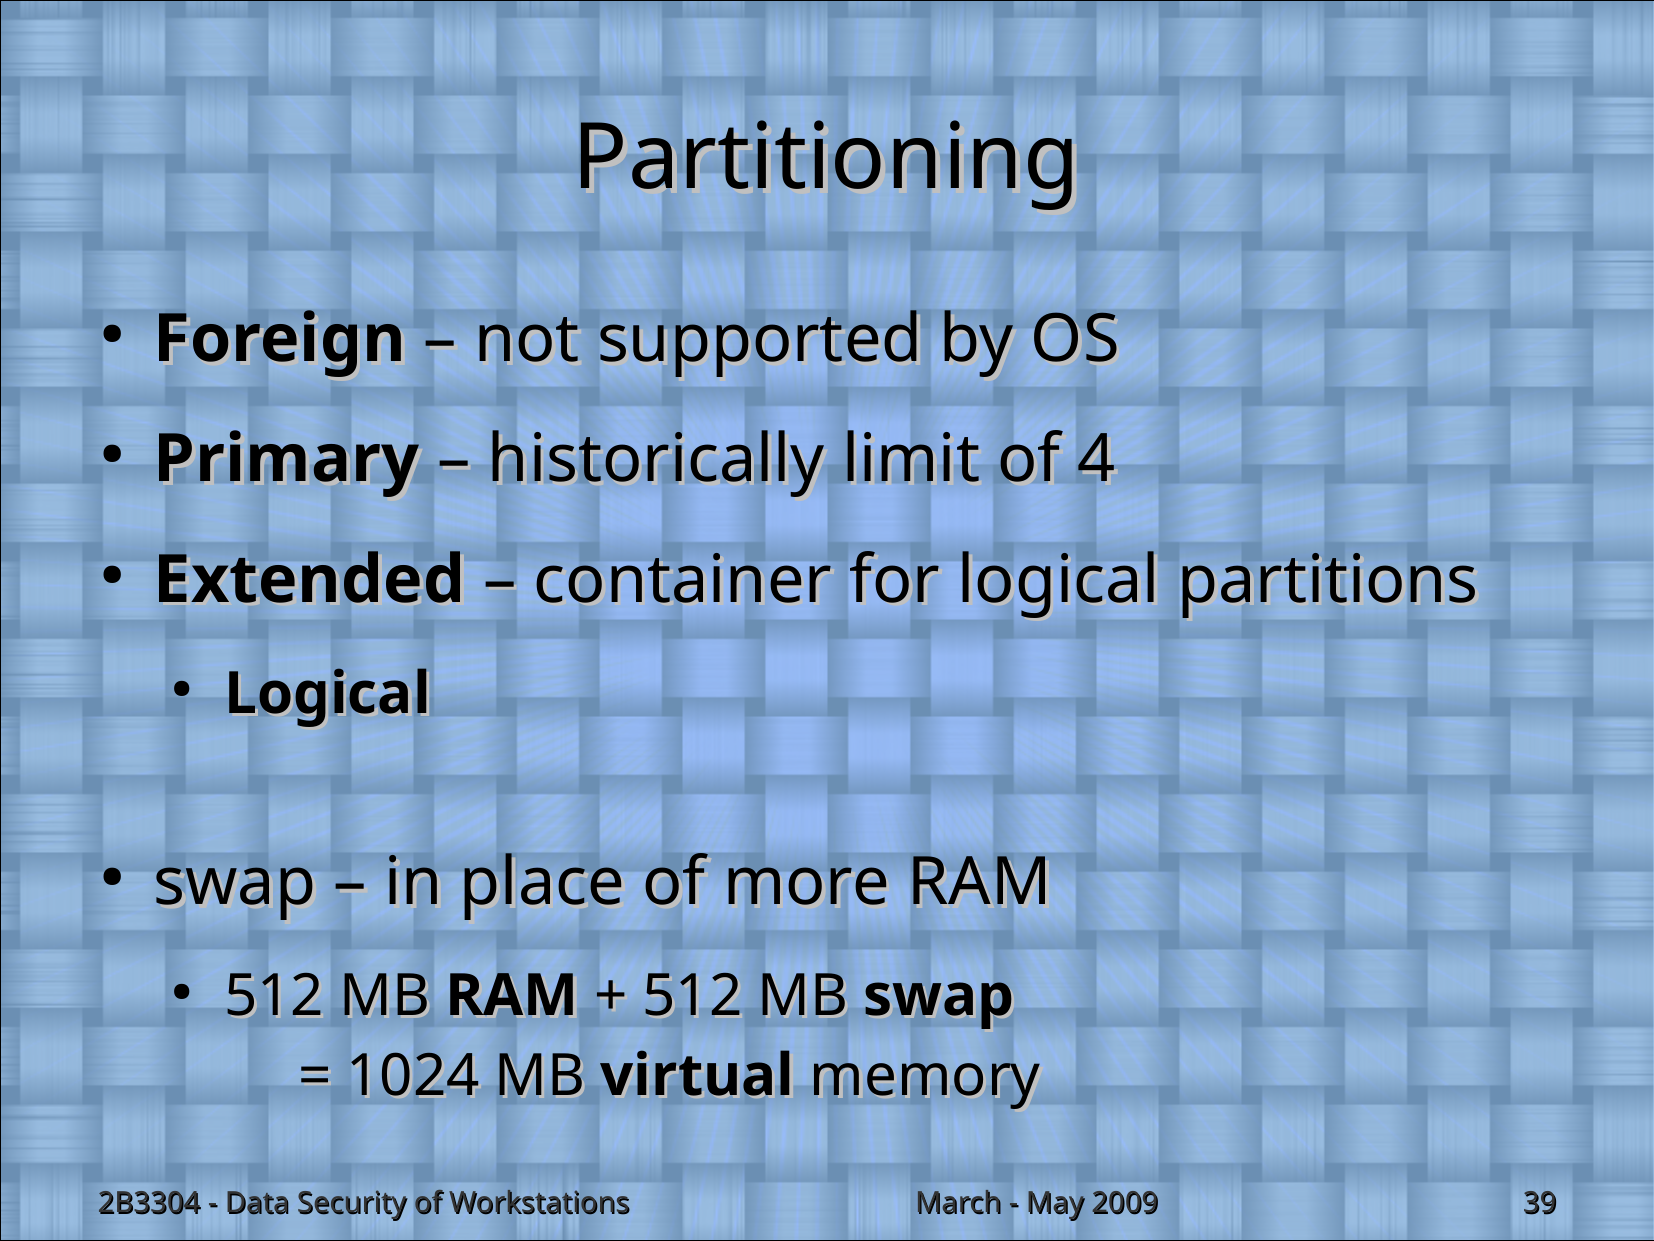

# Partitioning
Foreign – not supported by OS
Primary – historically limit of 4
Extended – container for logical partitions
Logical
swap – in place of more RAM
512 MB RAM + 512 MB swap
	= 1024 MB virtual memory